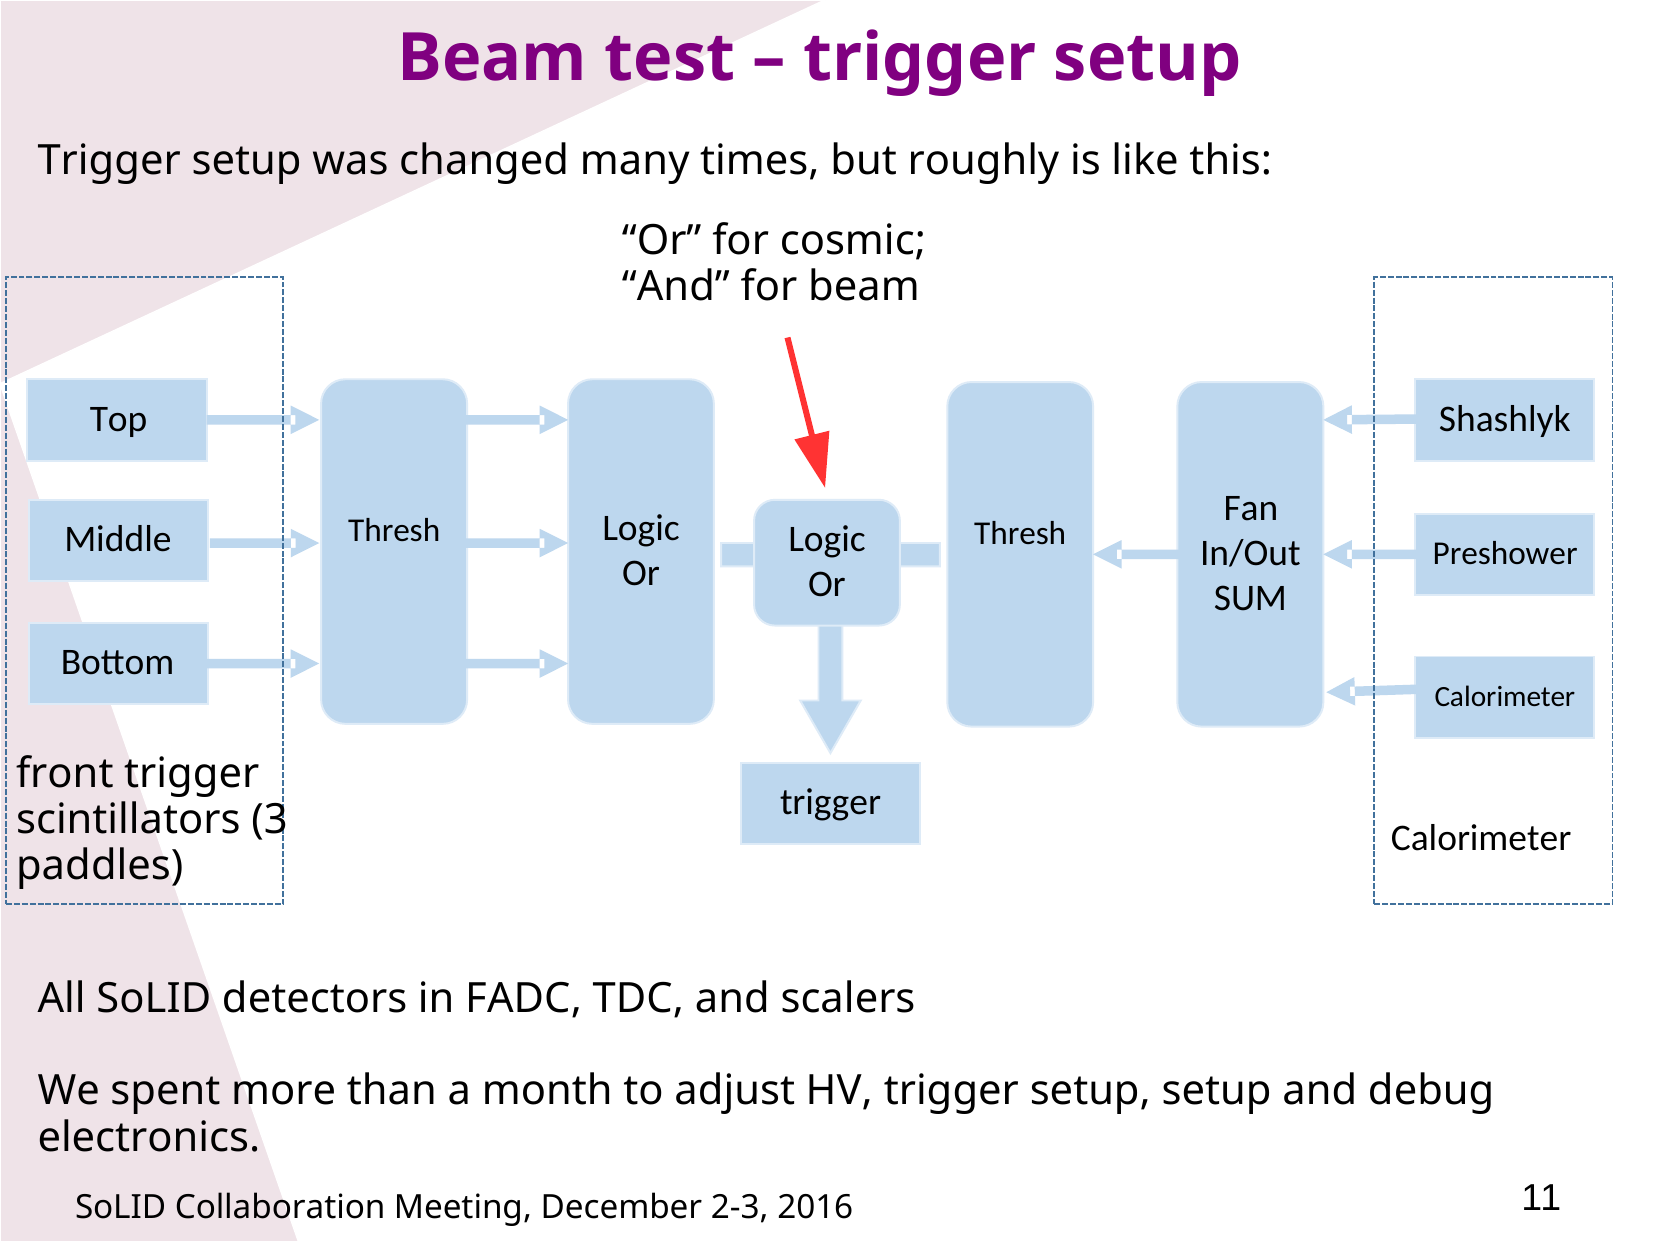

# Beam test – trigger setup
Trigger setup was changed many times, but roughly is like this:
“Or” for cosmic; “And” for beam
Top
Shashlyk
Fan
Logic
Thresh
Thresh
Logic
Middle
In/Out
Preshower
Or
Or
SUM
Bottom
Calorimeter
front trigger scintillators (3 paddles)
trigger
Calorimeter
All SoLID detectors in FADC, TDC, and scalers
We spent more than a month to adjust HV, trigger setup, setup and debug electronics.
11